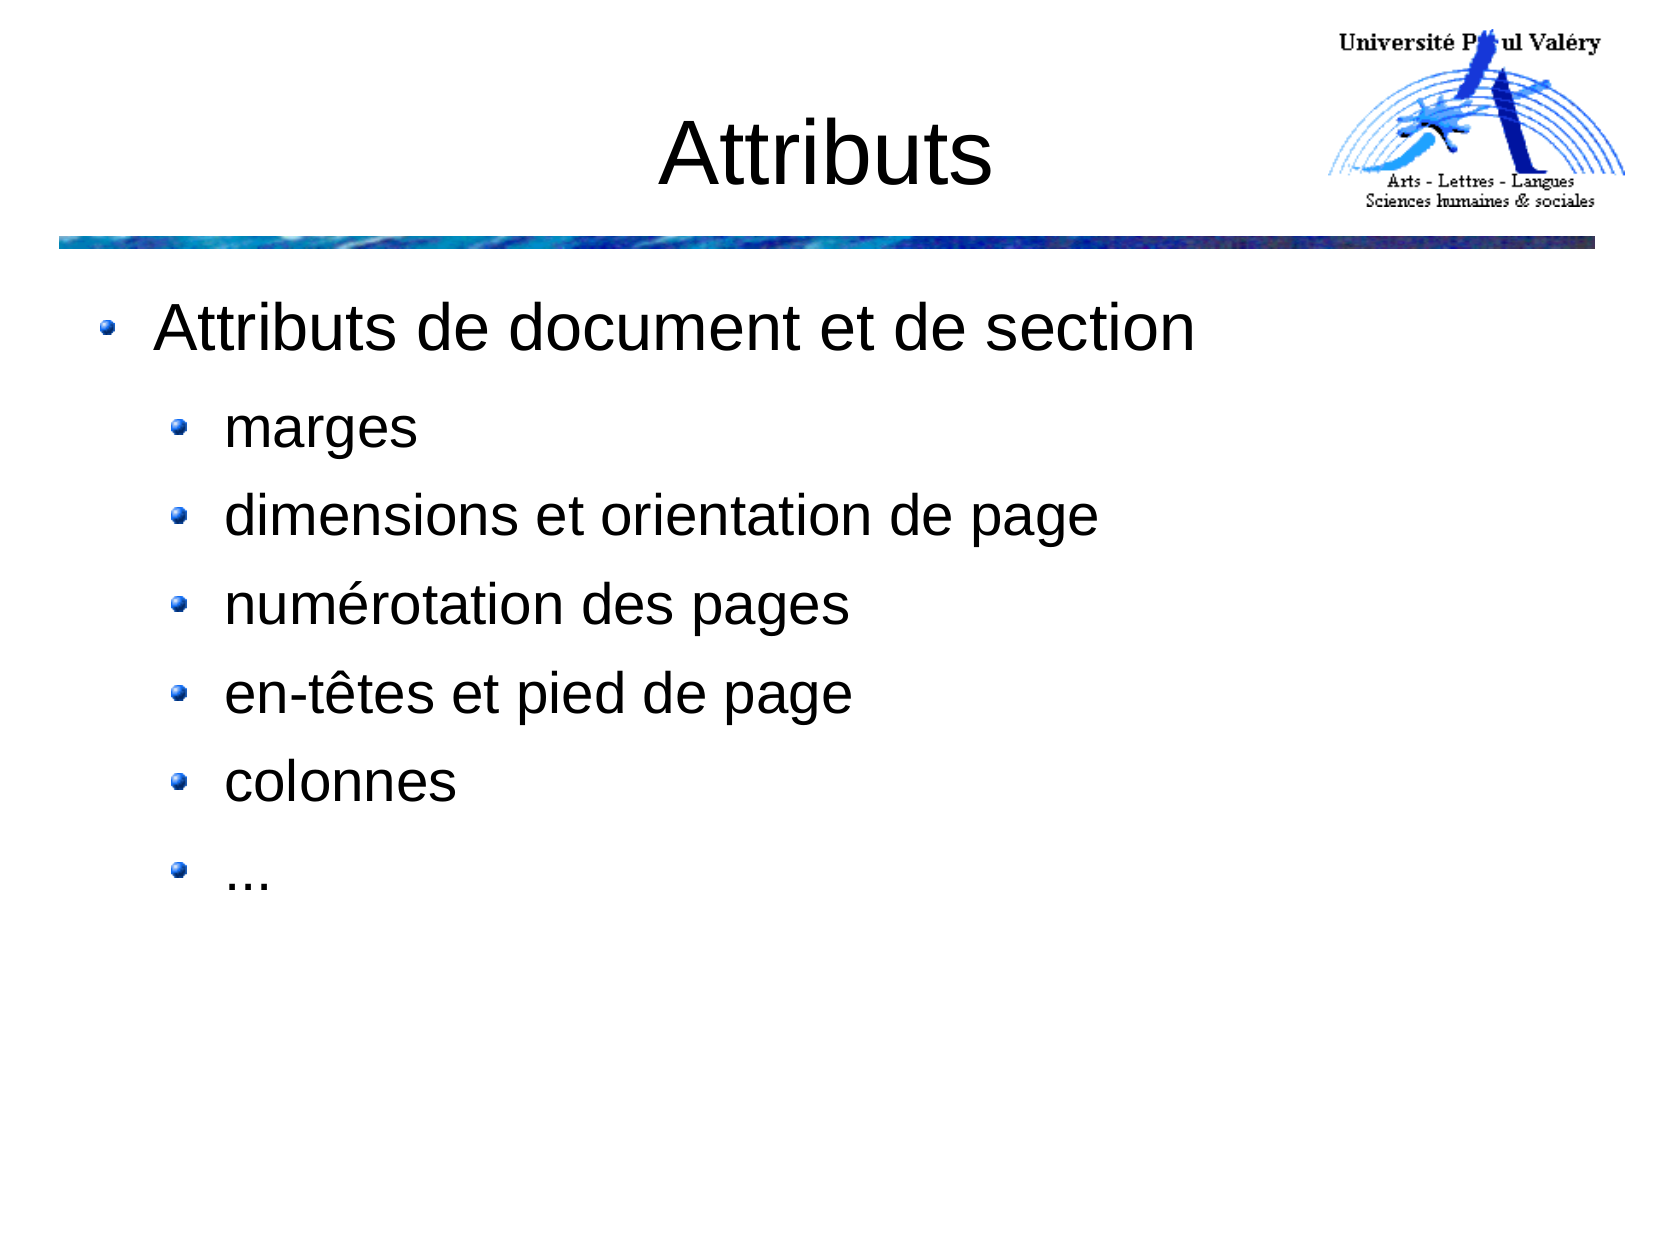

# Attributs
Attributs de document et de section
marges
dimensions et orientation de page
numérotation des pages
en-têtes et pied de page
colonnes
...